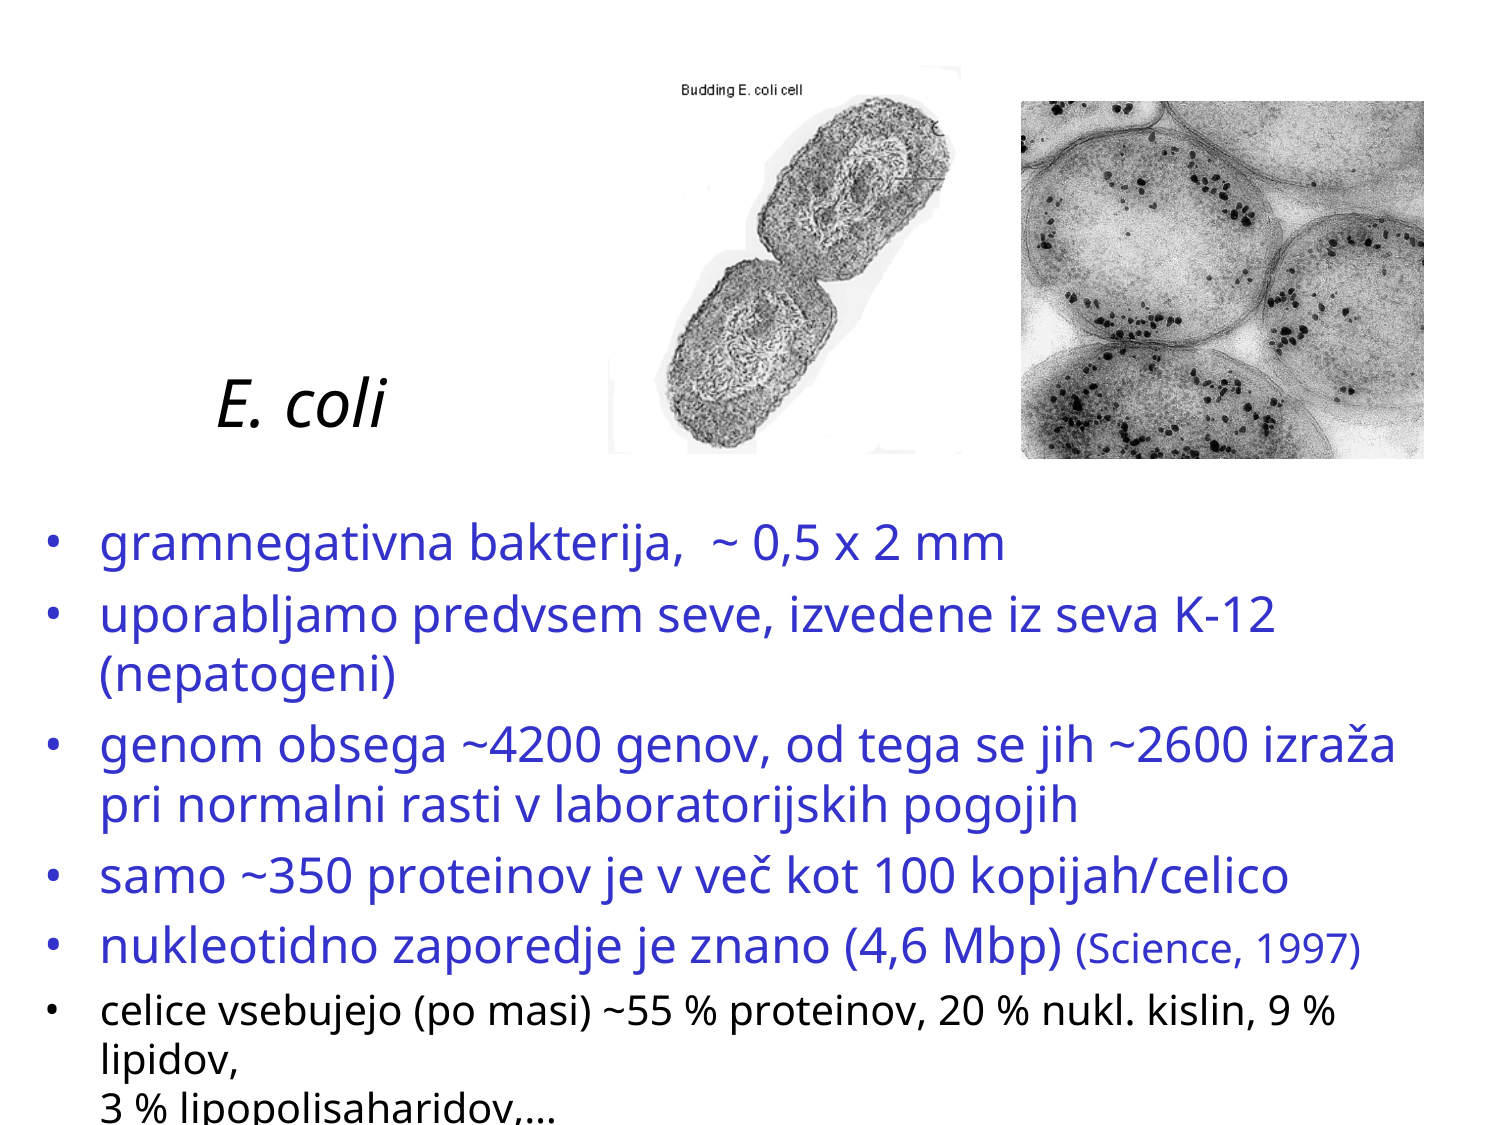

# E. coli
gramnegativna bakterija, ~ 0,5 x 2 mm
uporabljamo predvsem seve, izvedene iz seva K-12 (nepatogeni)
genom obsega ~4200 genov, od tega se jih ~2600 izraža pri normalni rasti v laboratorijskih pogojih
samo ~350 proteinov je v več kot 100 kopijah/celico
nukleotidno zaporedje je znano (4,6 Mbp) (Science, 1997)
celice vsebujejo (po masi) ~55 % proteinov, 20 % nukl. kislin, 9 % lipidov,
3 % lipopolisaharidov,…